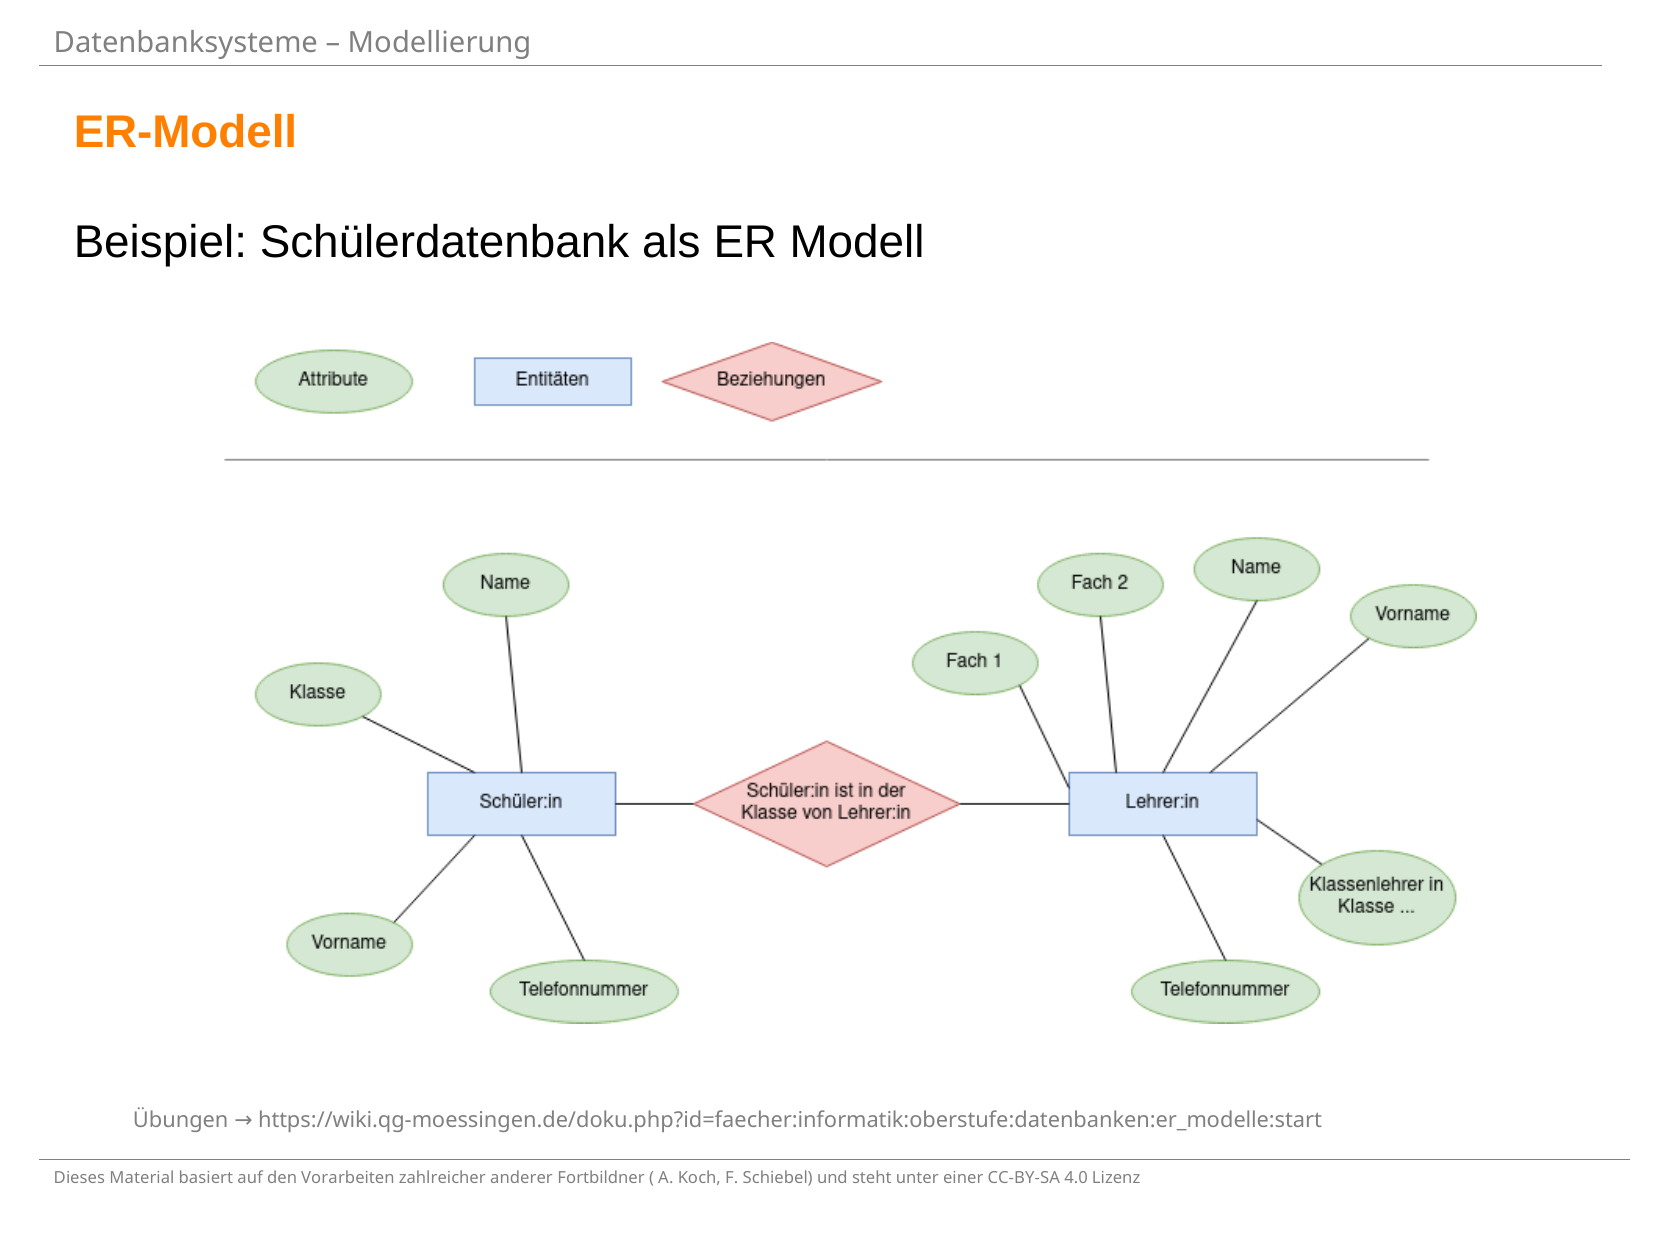

Datenbanksysteme – Modellierung
ER-Modell
Beispiel: Schülerdatenbank als ER Modell
Übungen → https://wiki.qg-moessingen.de/doku.php?id=faecher:informatik:oberstufe:datenbanken:er_modelle:start